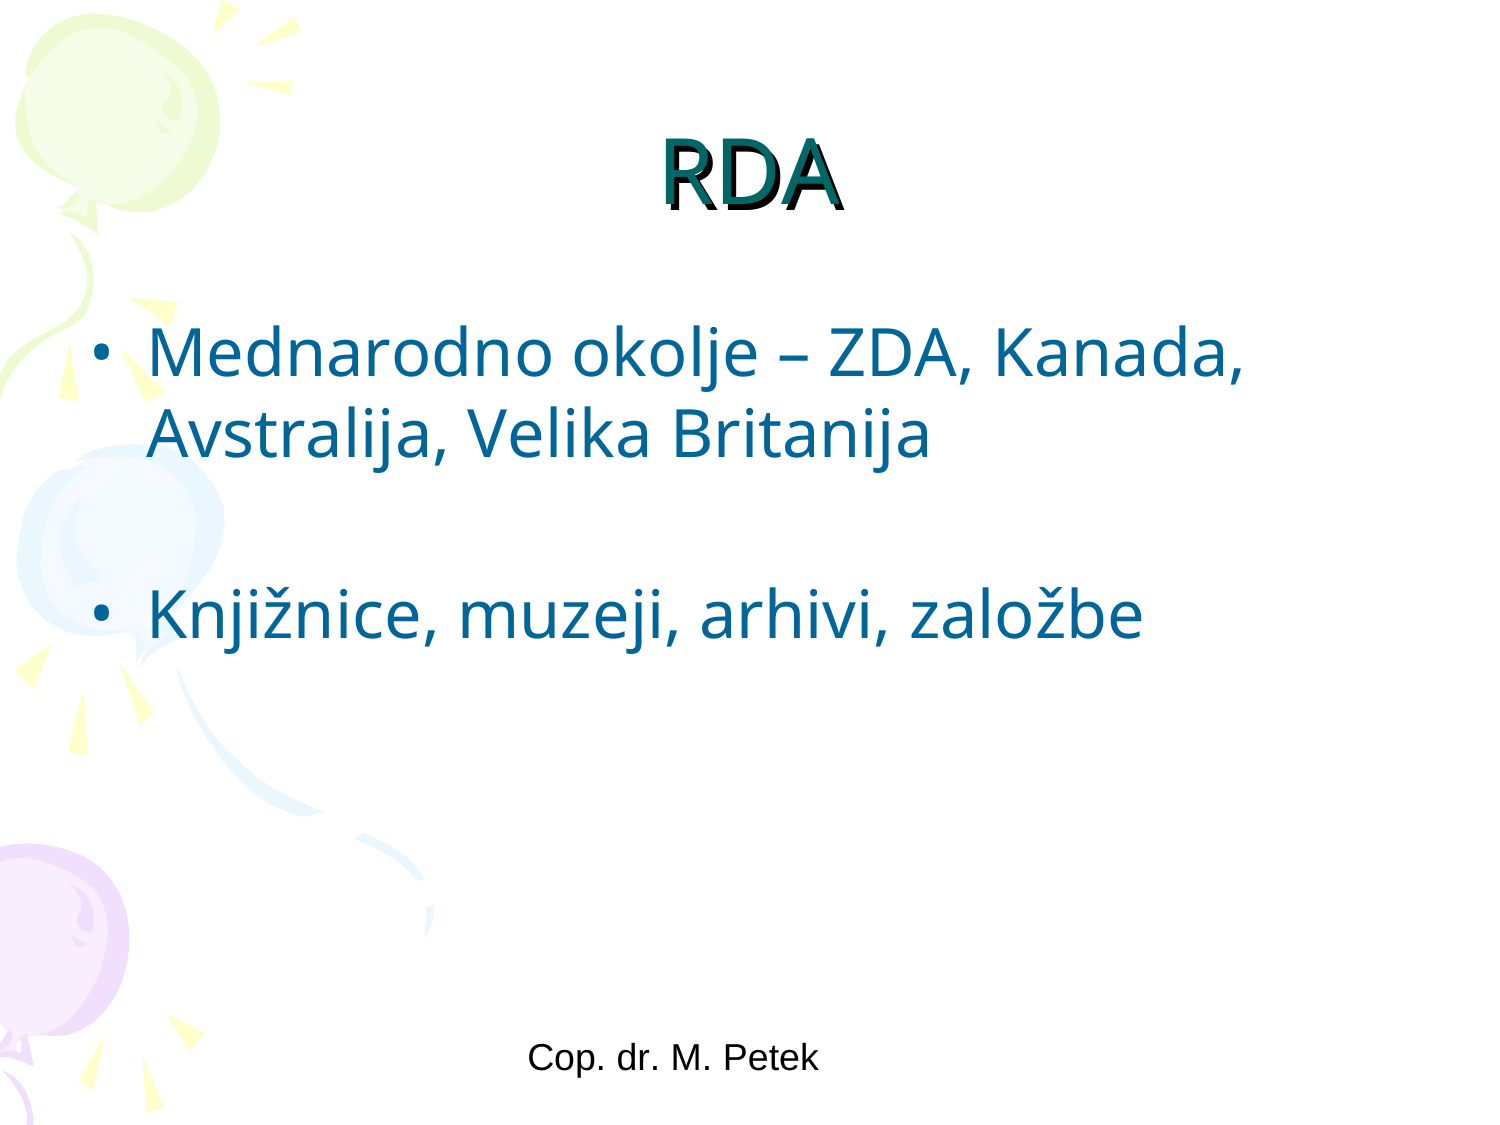

# RDA
Mednarodno okolje – ZDA, Kanada, Avstralija, Velika Britanija
Knjižnice, muzeji, arhivi, založbe
Cop. dr. M. Petek